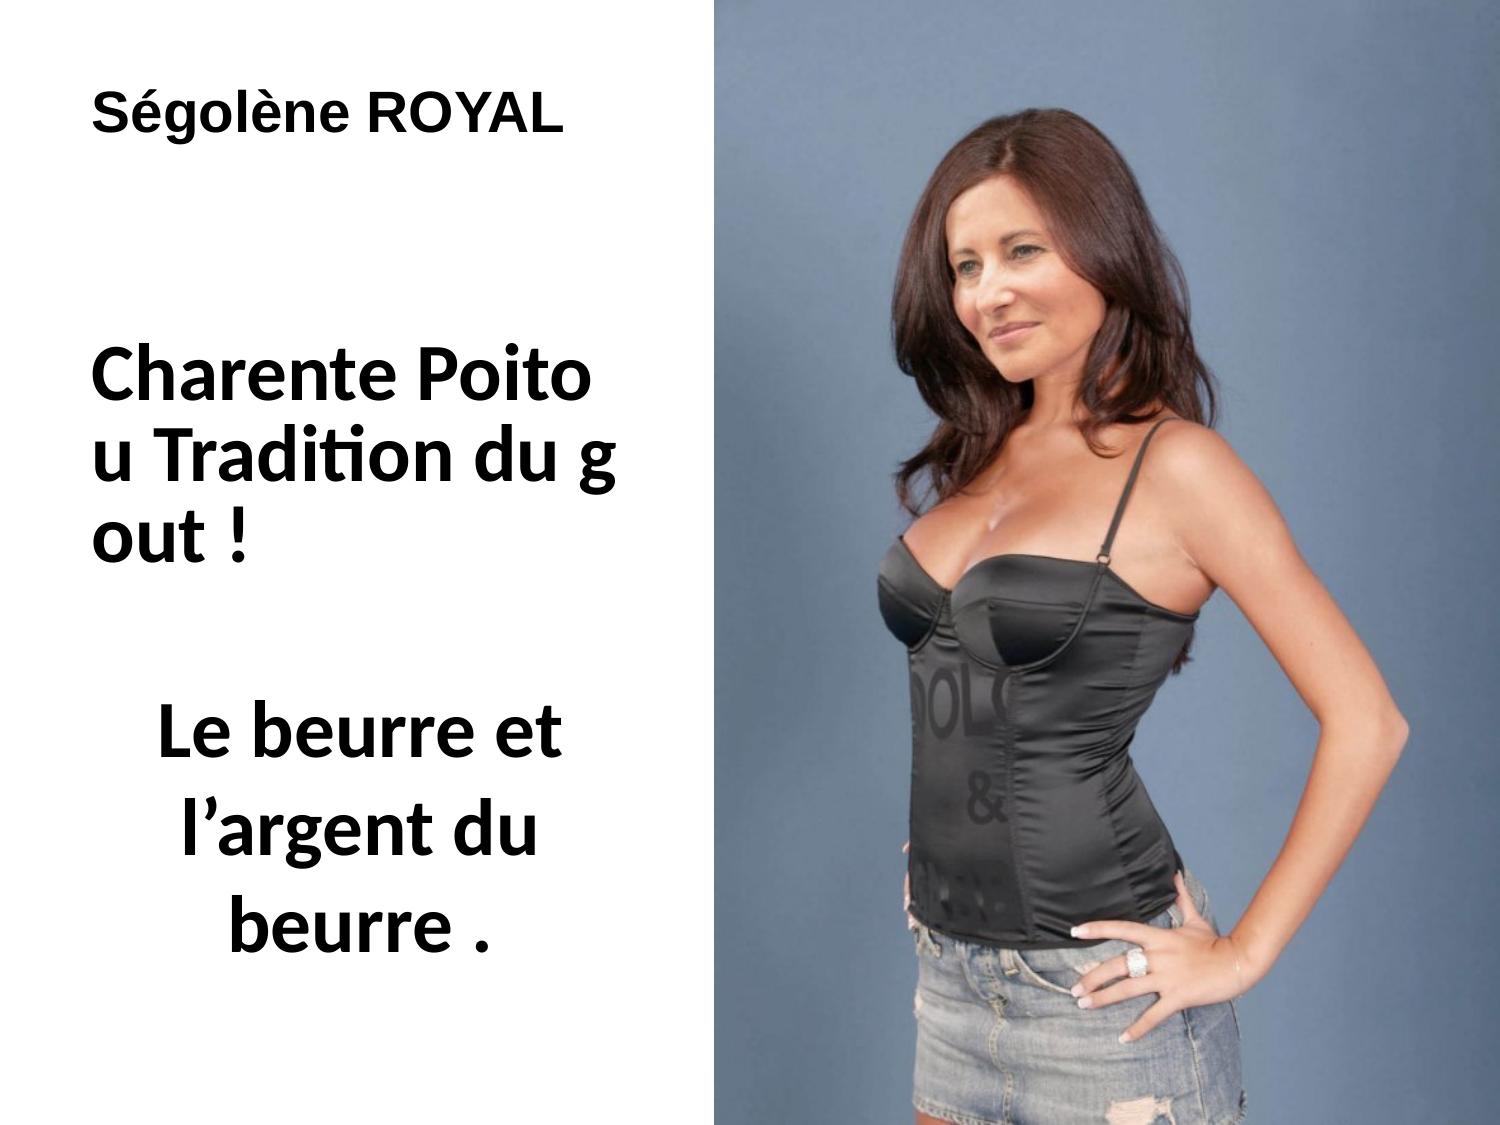

Ségolène ROYAL
# Charente Poitou Tradition du gout ! Le beurre et l’argent du beurre .